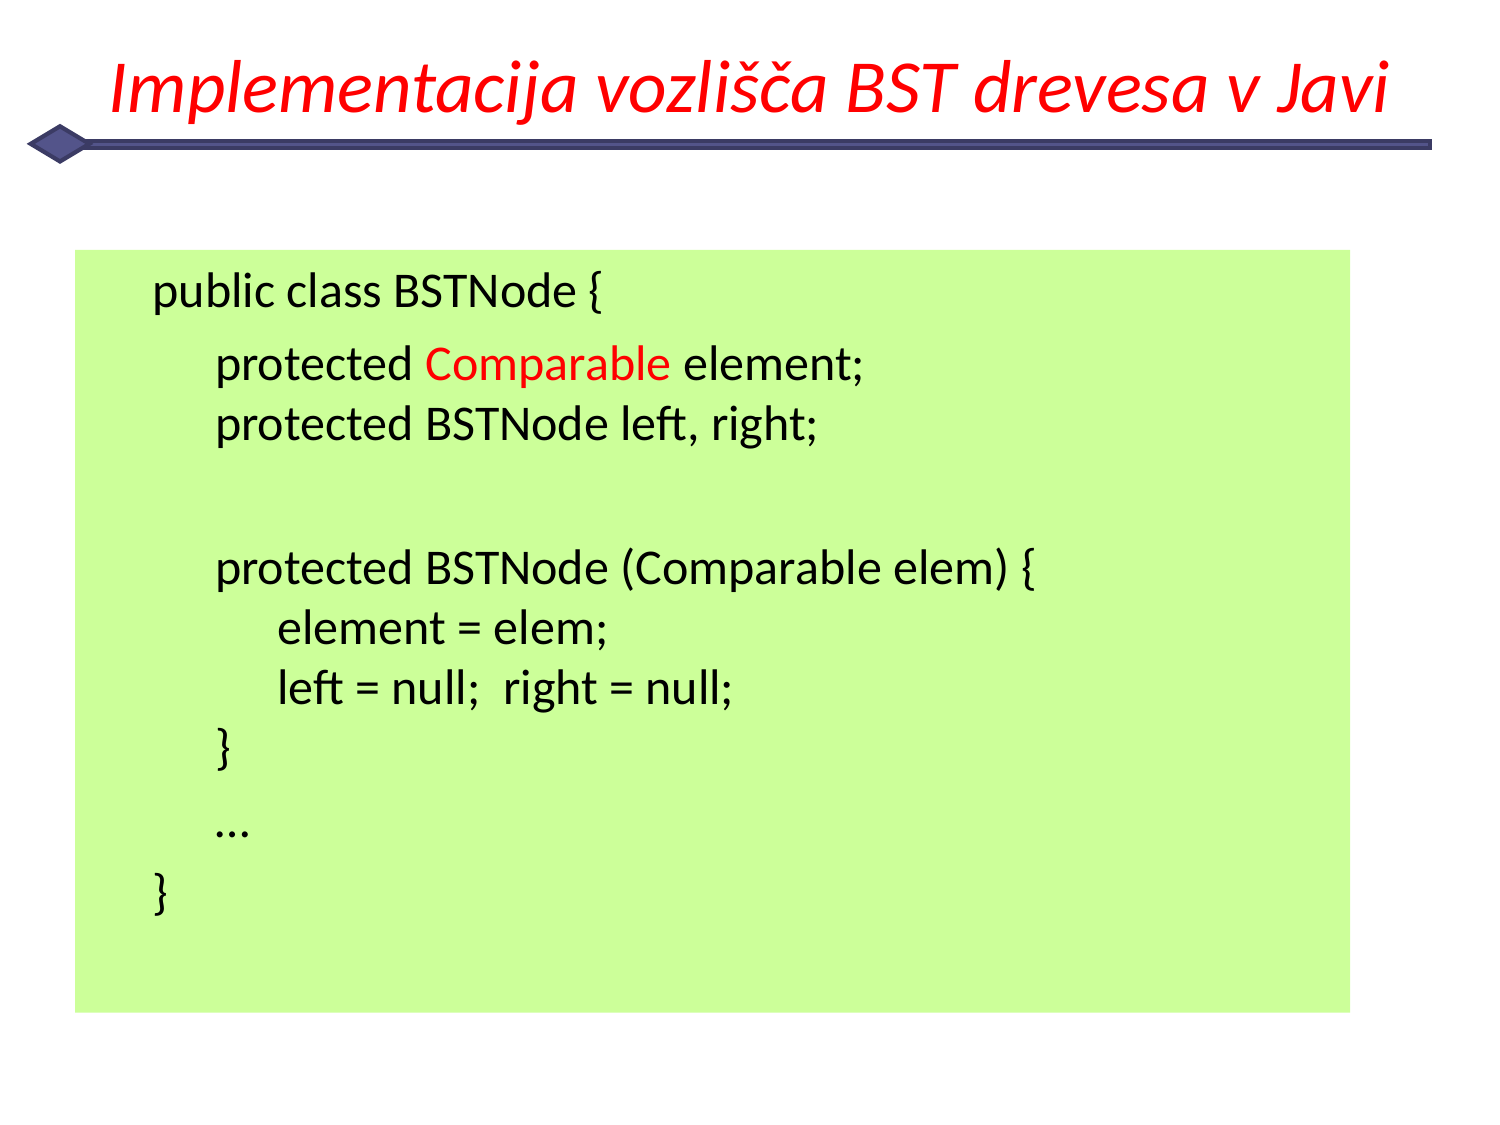

# Implementacija vozlišča BST drevesa v Javi
	public class BSTNode {
		protected Comparable element;
	protected BSTNode left, right;
		protected BSTNode (Comparable elem) {
		element = elem;
		left = null; right = null;
	}
		…
	}